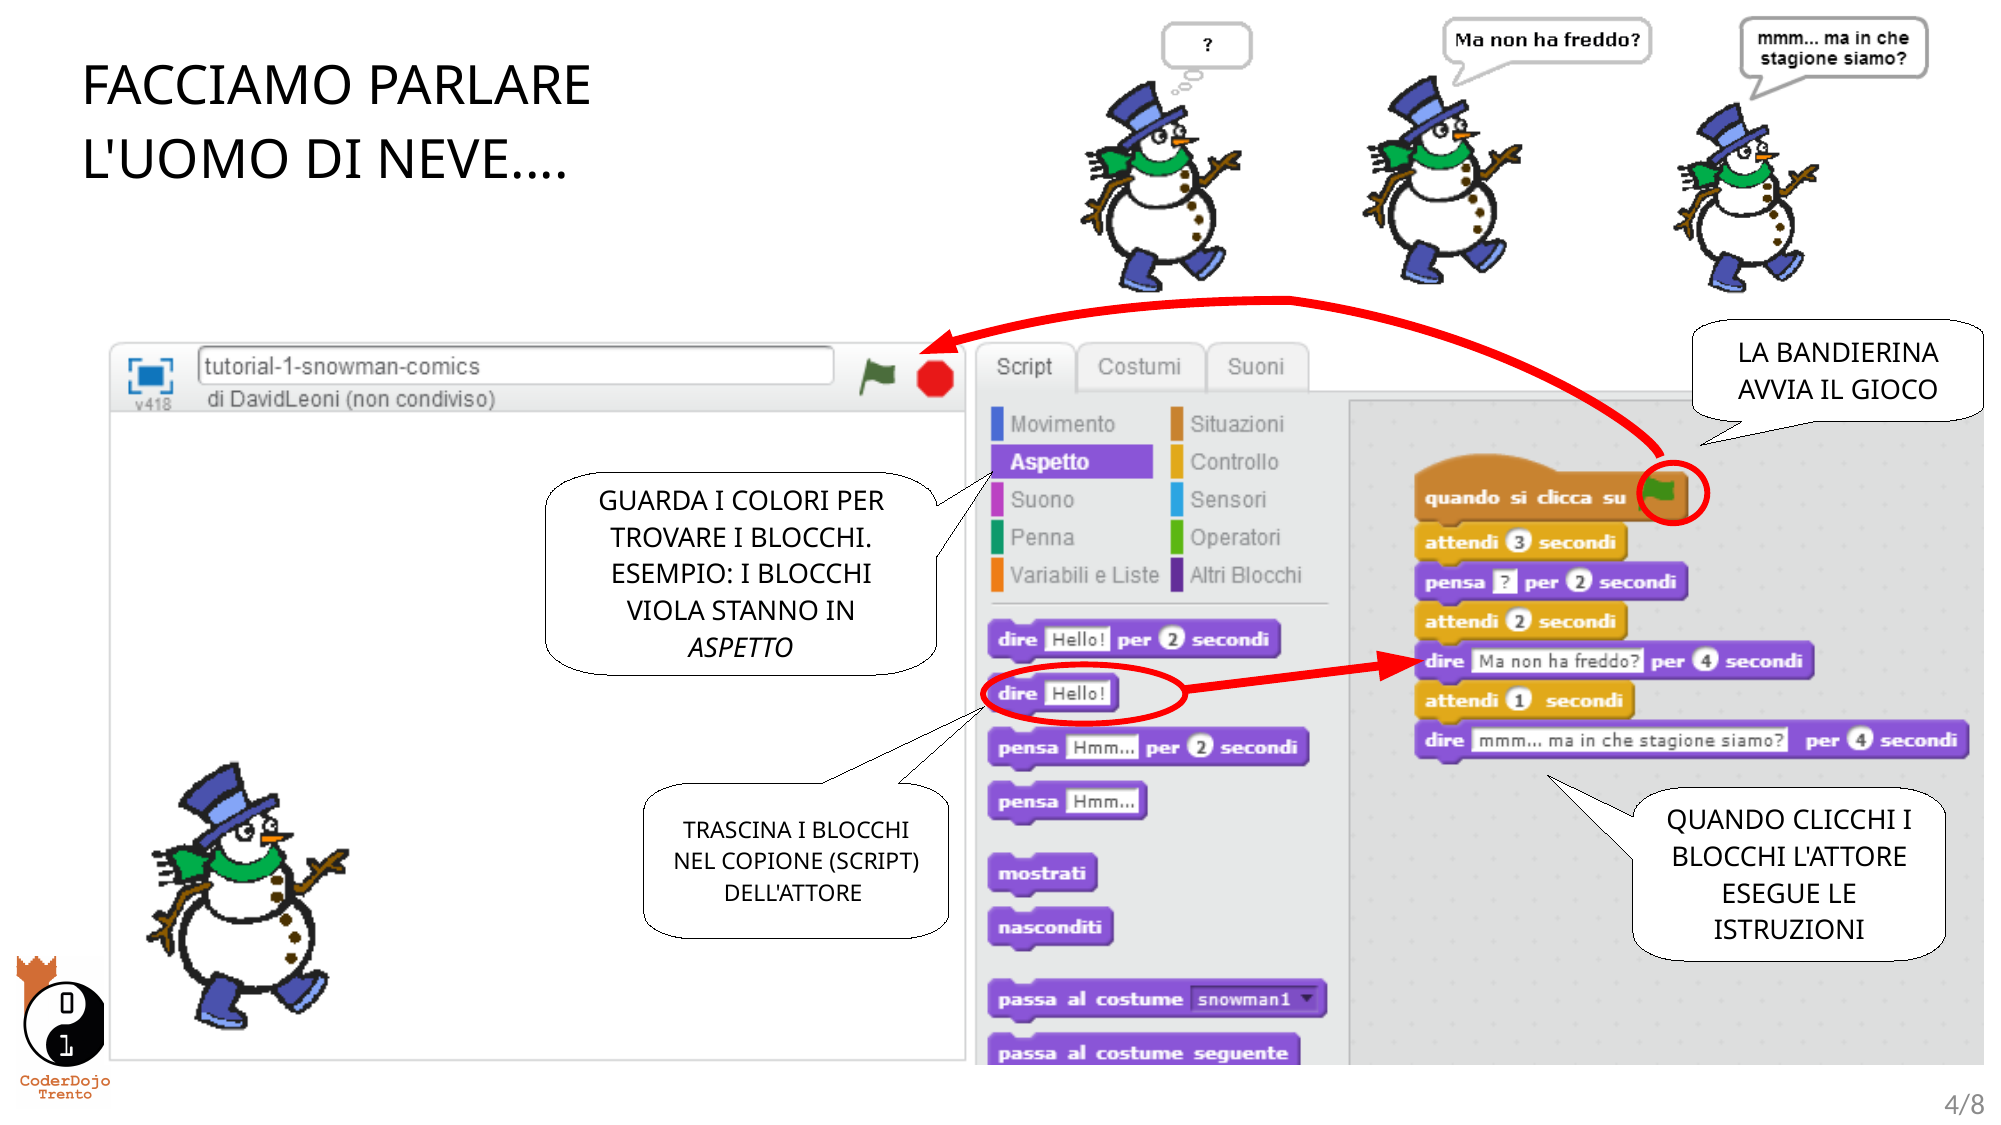

FACCIAMO PARLARE
L'UOMO DI NEVE....
LA BANDIERINA AVVIA IL GIOCO
GUARDA I COLORI PER TROVARE I BLOCCHI. ESEMPIO: I BLOCCHI VIOLA STANNO IN ASPETTO
TRASCINA I BLOCCHI NEL COPIONE (SCRIPT) DELL'ATTORE
QUANDO CLICCHI I BLOCCHI L'ATTORE ESEGUE LE ISTRUZIONI